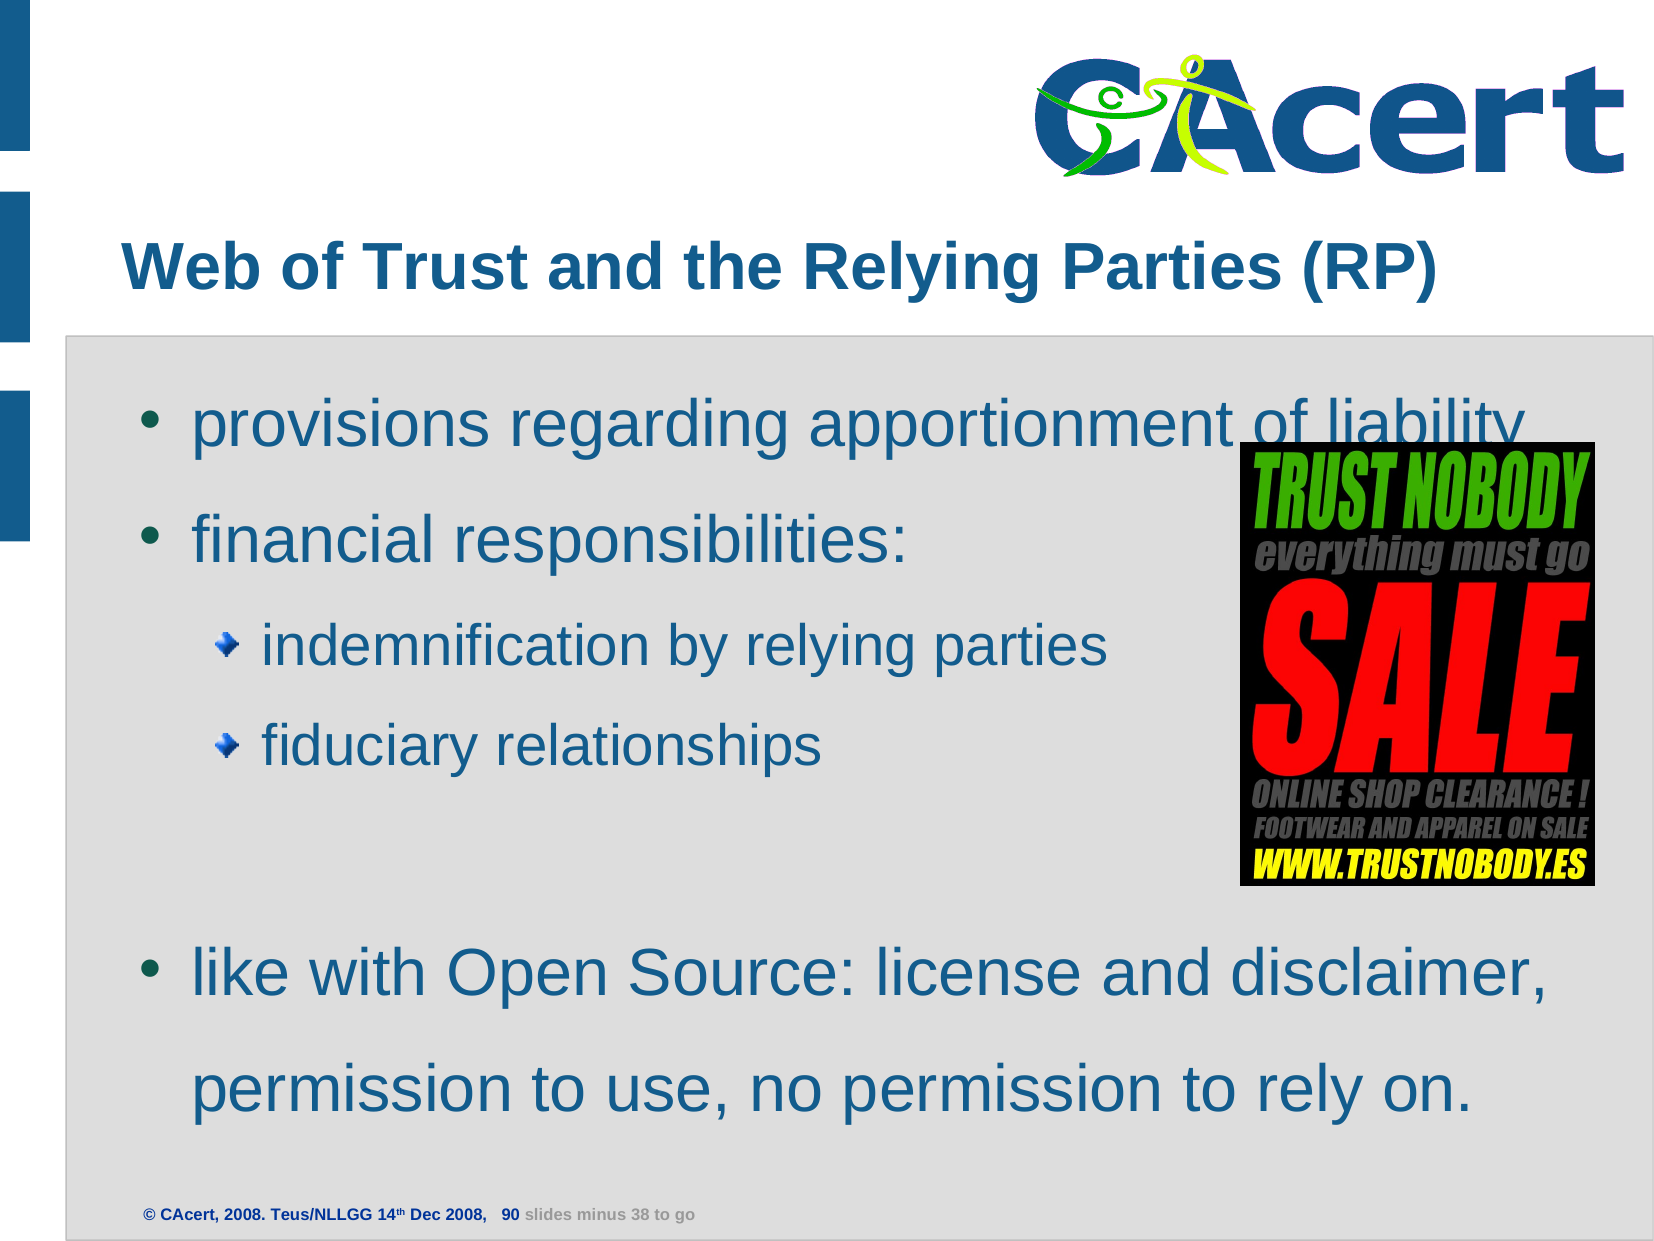

# Web of Trust and the Relying Parties (RP)
provisions regarding apportionment of liability
financial responsibilities:
indemnification by relying parties
fiduciary relationships
like with Open Source: license and disclaimer, permission to use, no permission to rely on.